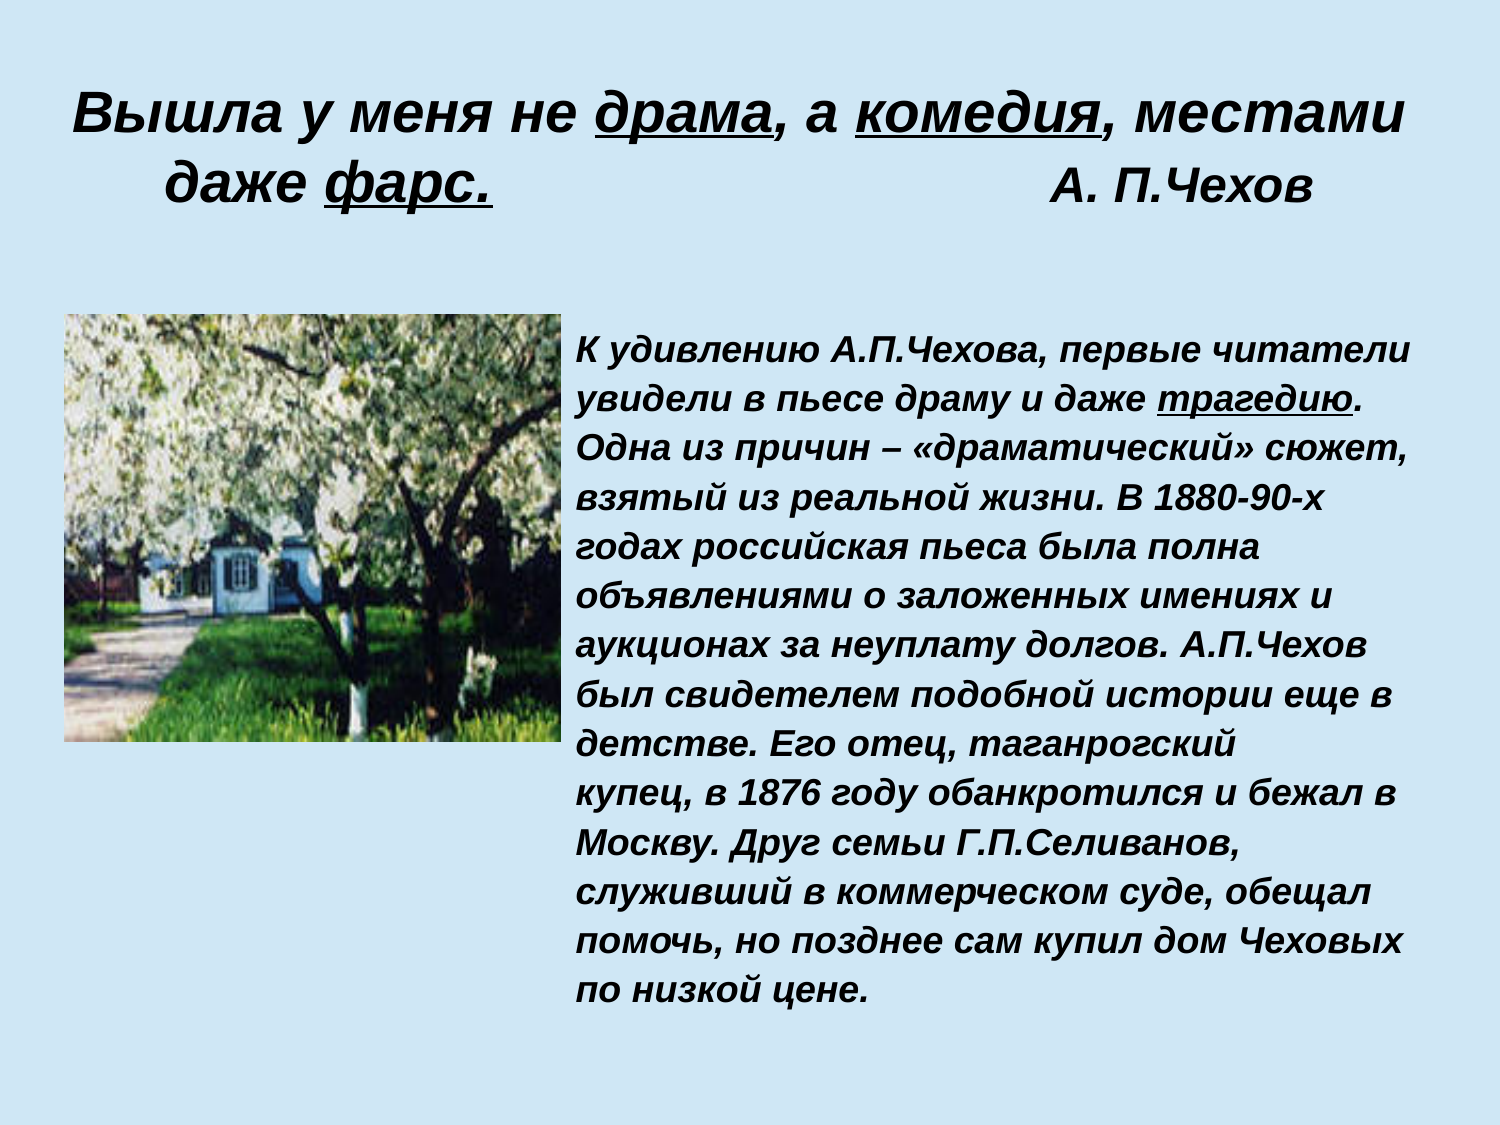

# Вышла у меня не драма, а комедия, местами даже фарс. 								А. П.Чехов
К удивлению А.П.Чехова, первые читатели
увидели в пьесе драму и даже трагедию.
Одна из причин – «драматический» сюжет,
взятый из реальной жизни. В 1880-90-х
годах российская пьеса была полна
объявлениями о заложенных имениях и
аукционах за неуплату долгов. А.П.Чехов
был свидетелем подобной истории еще в
детстве. Его отец, таганрогский
купец, в 1876 году обанкротился и бежал в
Москву. Друг семьи Г.П.Селиванов,
служивший в коммерческом суде, обещал
помочь, но позднее сам купил дом Чеховых
по низкой цене.